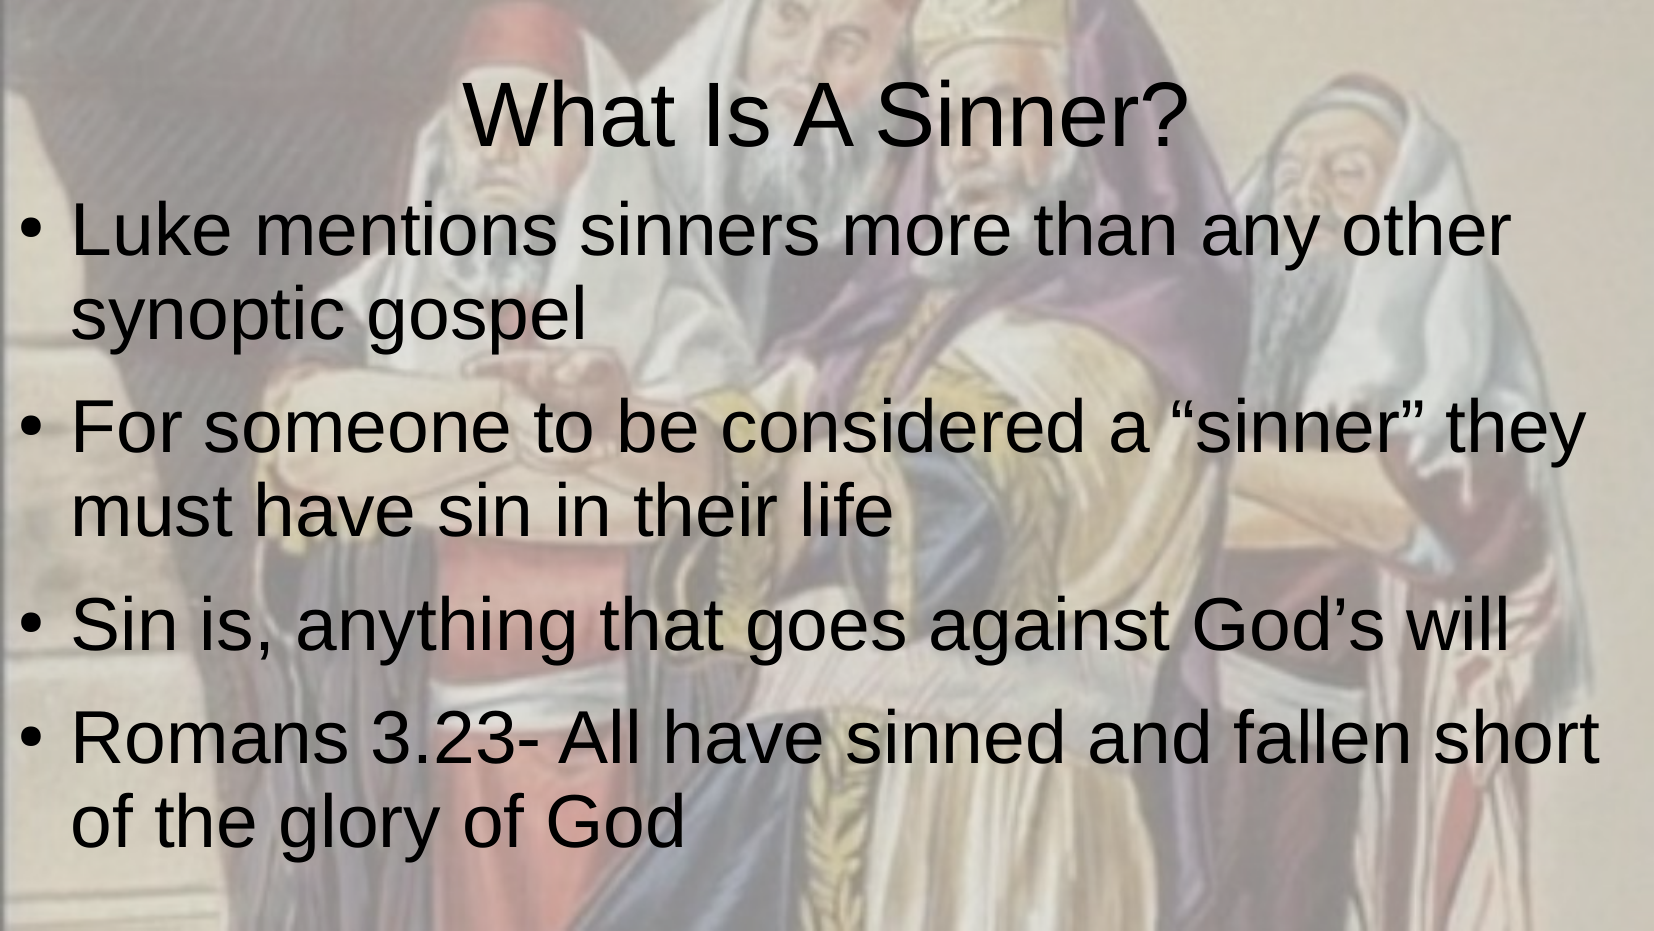

# What Is A Sinner?
Luke mentions sinners more than any other synoptic gospel
For someone to be considered a “sinner” they must have sin in their life
Sin is, anything that goes against God’s will
Romans 3.23- All have sinned and fallen short of the glory of God